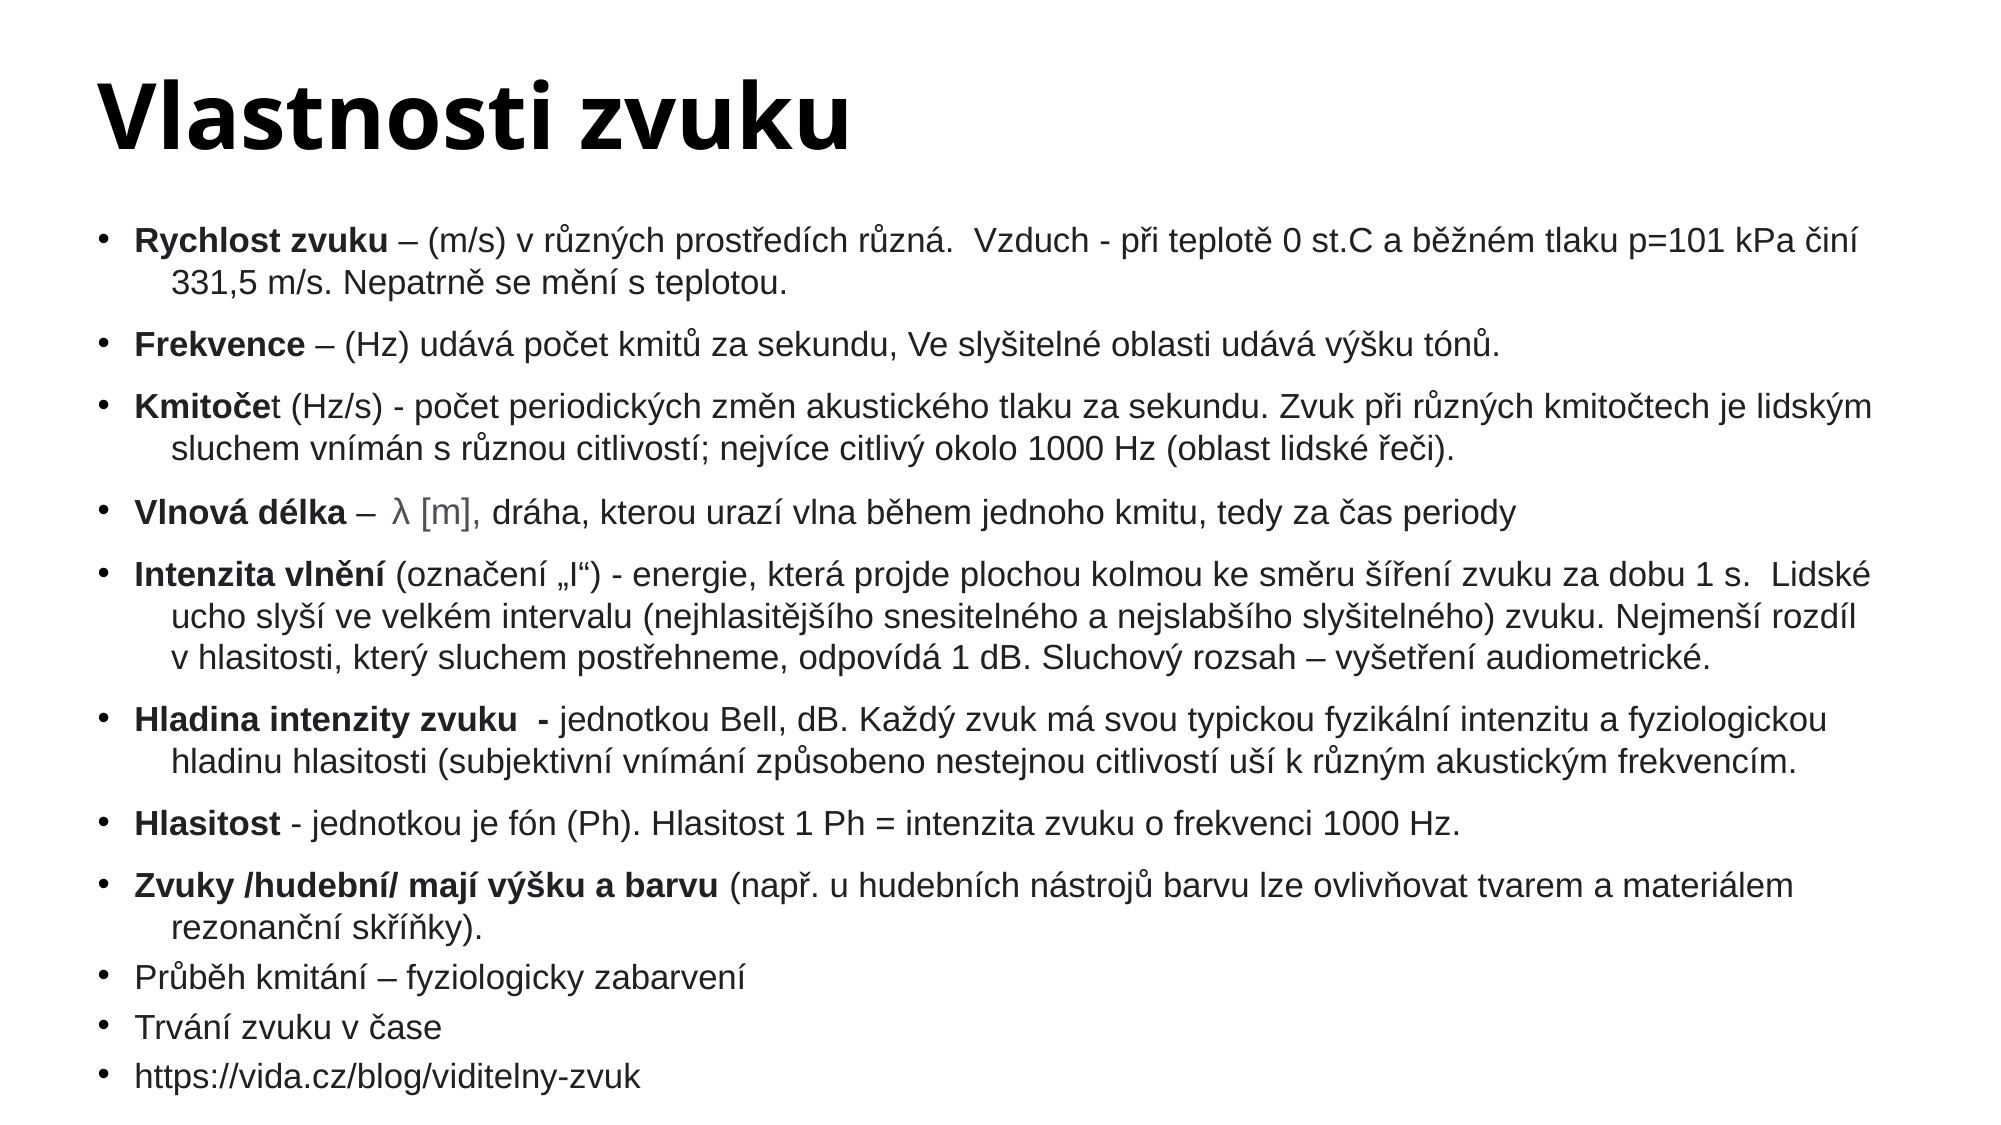

# Vlastnosti zvuku
Rychlost zvuku – (m/s) v různých prostředích různá. Vzduch - při teplotě 0 st.C a běžném tlaku p=101 kPa činí 331,5 m/s. Nepatrně se mění s teplotou.
Frekvence – (Hz) udává počet kmitů za sekundu, Ve slyšitelné oblasti udává výšku tónů.
Kmitočet (Hz/s) - počet periodických změn akustického tlaku za sekundu. Zvuk při různých kmitočtech je lidským sluchem vnímán s různou citlivostí; nejvíce citlivý okolo 1000 Hz (oblast lidské řeči).
Vlnová délka –  λ [m], dráha, kterou urazí vlna během jednoho kmitu, tedy za čas periody
Intenzita vlnění (označení „I“) - energie, která projde plochou kolmou ke směru šíření zvuku za dobu 1 s. Lidské ucho slyší ve velkém intervalu (nejhlasitějšího snesitelného a nejslabšího slyšitelného) zvuku. Nejmenší rozdíl v hlasitosti, který sluchem postřehneme, odpovídá 1 dB. Sluchový rozsah – vyšetření audiometrické.
Hladina intenzity zvuku - jednotkou Bell, dB. Každý zvuk má svou typickou fyzikální intenzitu a fyziologickou hladinu hlasitosti (subjektivní vnímání způsobeno nestejnou citlivostí uší k různým akustickým frekvencím.
Hlasitost - jednotkou je fón (Ph). Hlasitost 1 Ph = intenzita zvuku o frekvenci 1000 Hz.
Zvuky /hudební/ mají výšku a barvu (např. u hudebních nástrojů barvu lze ovlivňovat tvarem a materiálem rezonanční skříňky).
Průběh kmitání – fyziologicky zabarvení
Trvání zvuku v čase
https://vida.cz/blog/viditelny-zvuk